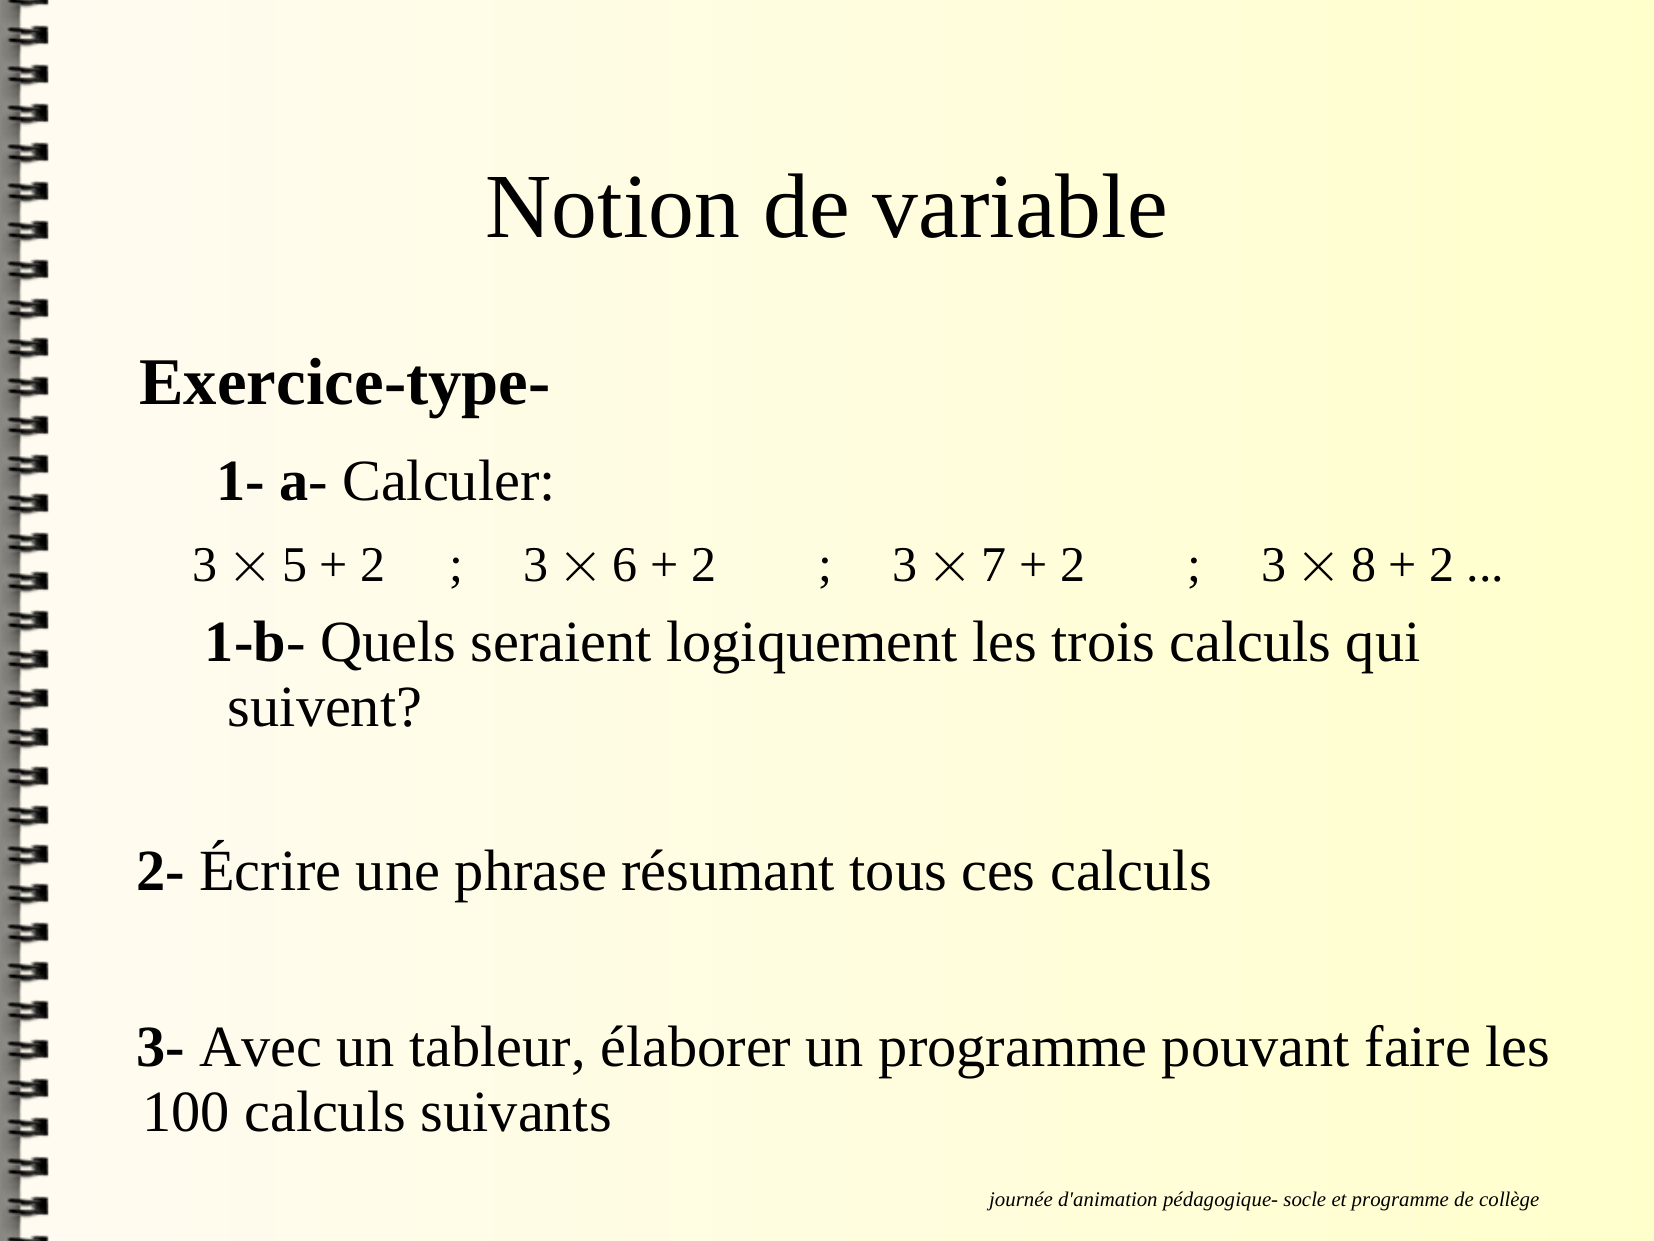

# Notion de variable
Exercice-type-
1- a- Calculer:
3  5 + 2	;	3  6 + 2		;	3  7 + 2		;	3  8 + 2 ...
 1-b- Quels seraient logiquement les trois calculs qui suivent?
 2- Écrire une phrase résumant tous ces calculs
 3- Avec un tableur, élaborer un programme pouvant faire les 100 calculs suivants
journée d'animation pédagogique- socle et programme de collège